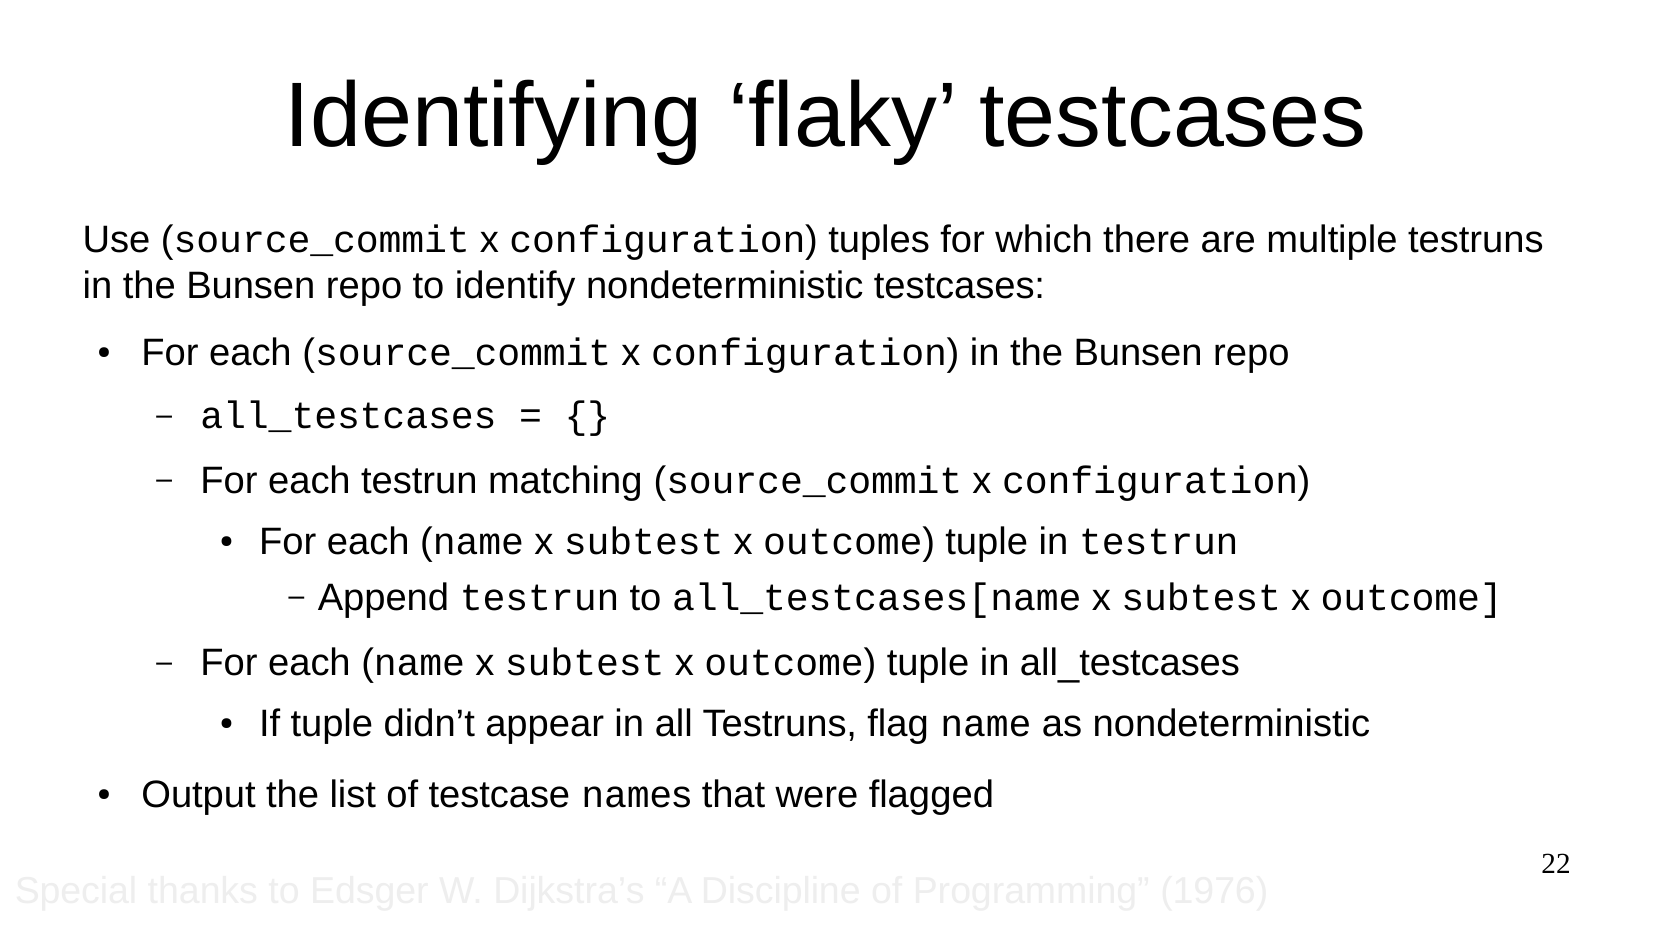

Identifying ‘flaky’ testcases
# Use (source_commit x configuration) tuples for which there are multiple testruns in the Bunsen repo to identify nondeterministic testcases:
For each (source_commit x configuration) in the Bunsen repo
all_testcases = {}
For each testrun matching (source_commit x configuration)
For each (name x subtest x outcome) tuple in testrun
Append testrun to all_testcases[name x subtest x outcome]
For each (name x subtest x outcome) tuple in all_testcases
If tuple didn’t appear in all Testruns, flag name as nondeterministic
Output the list of testcase names that were flagged
22
Special thanks to Edsger W. Dijkstra’s “A Discipline of Programming” (1976)